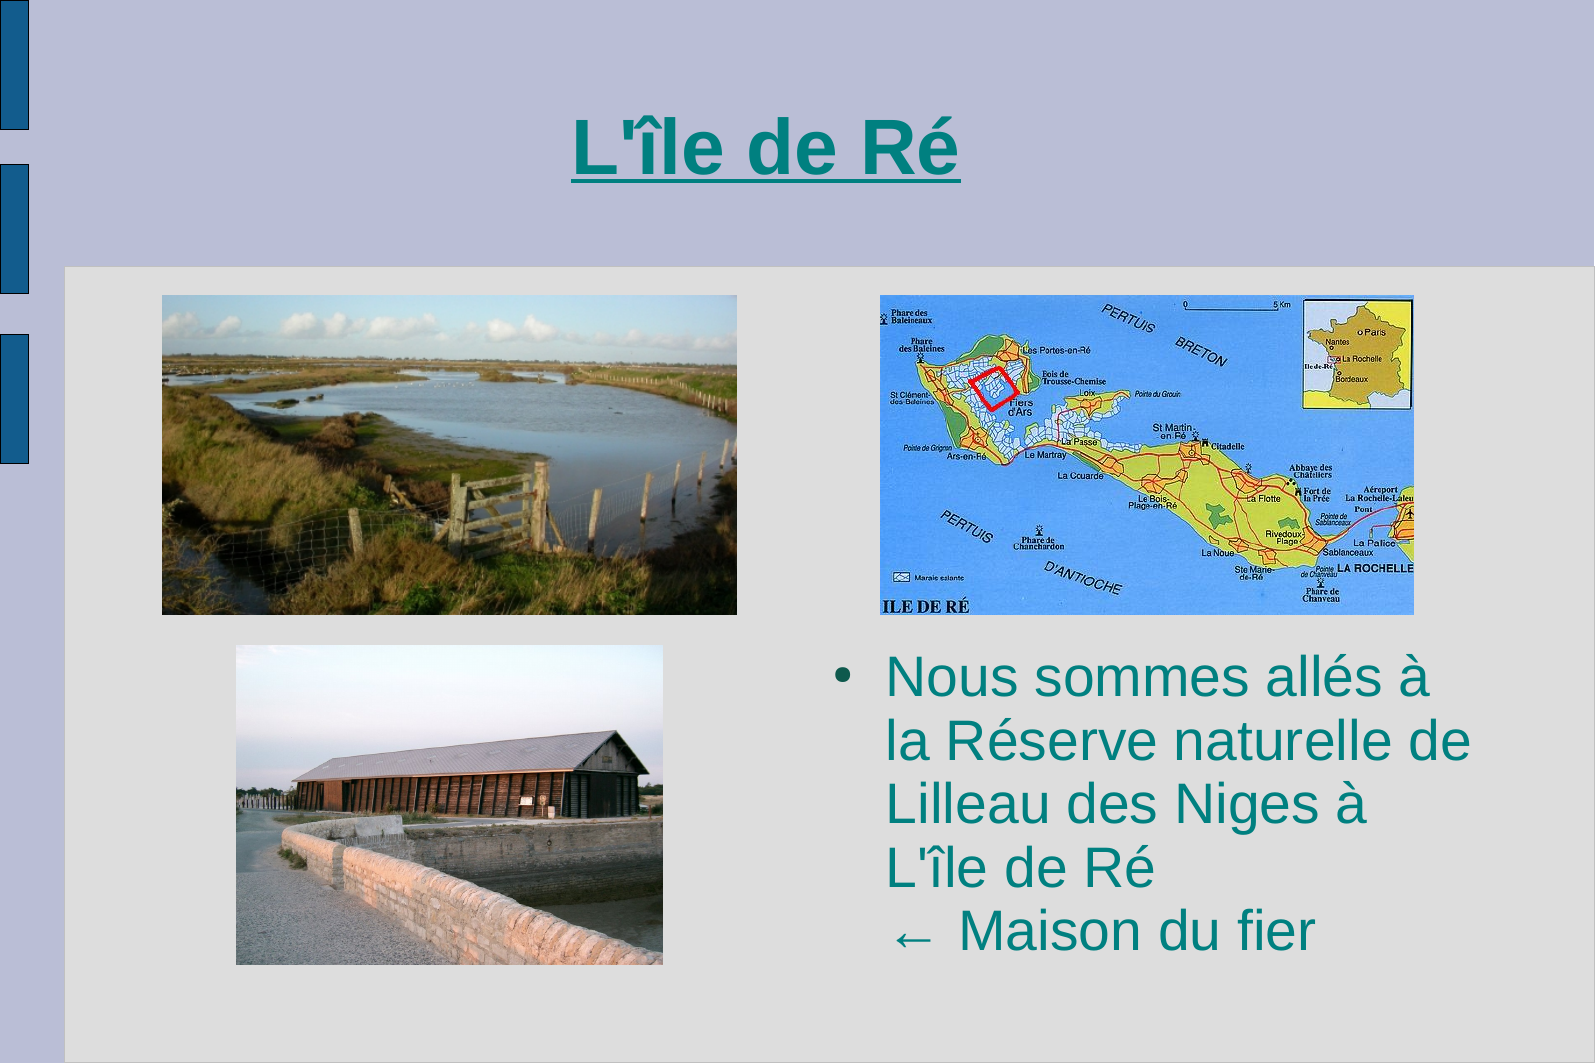

# L'île de Ré
Nous sommes allés à la Réserve naturelle de Lilleau des Niges à
L'île de Ré
← Maison du fier